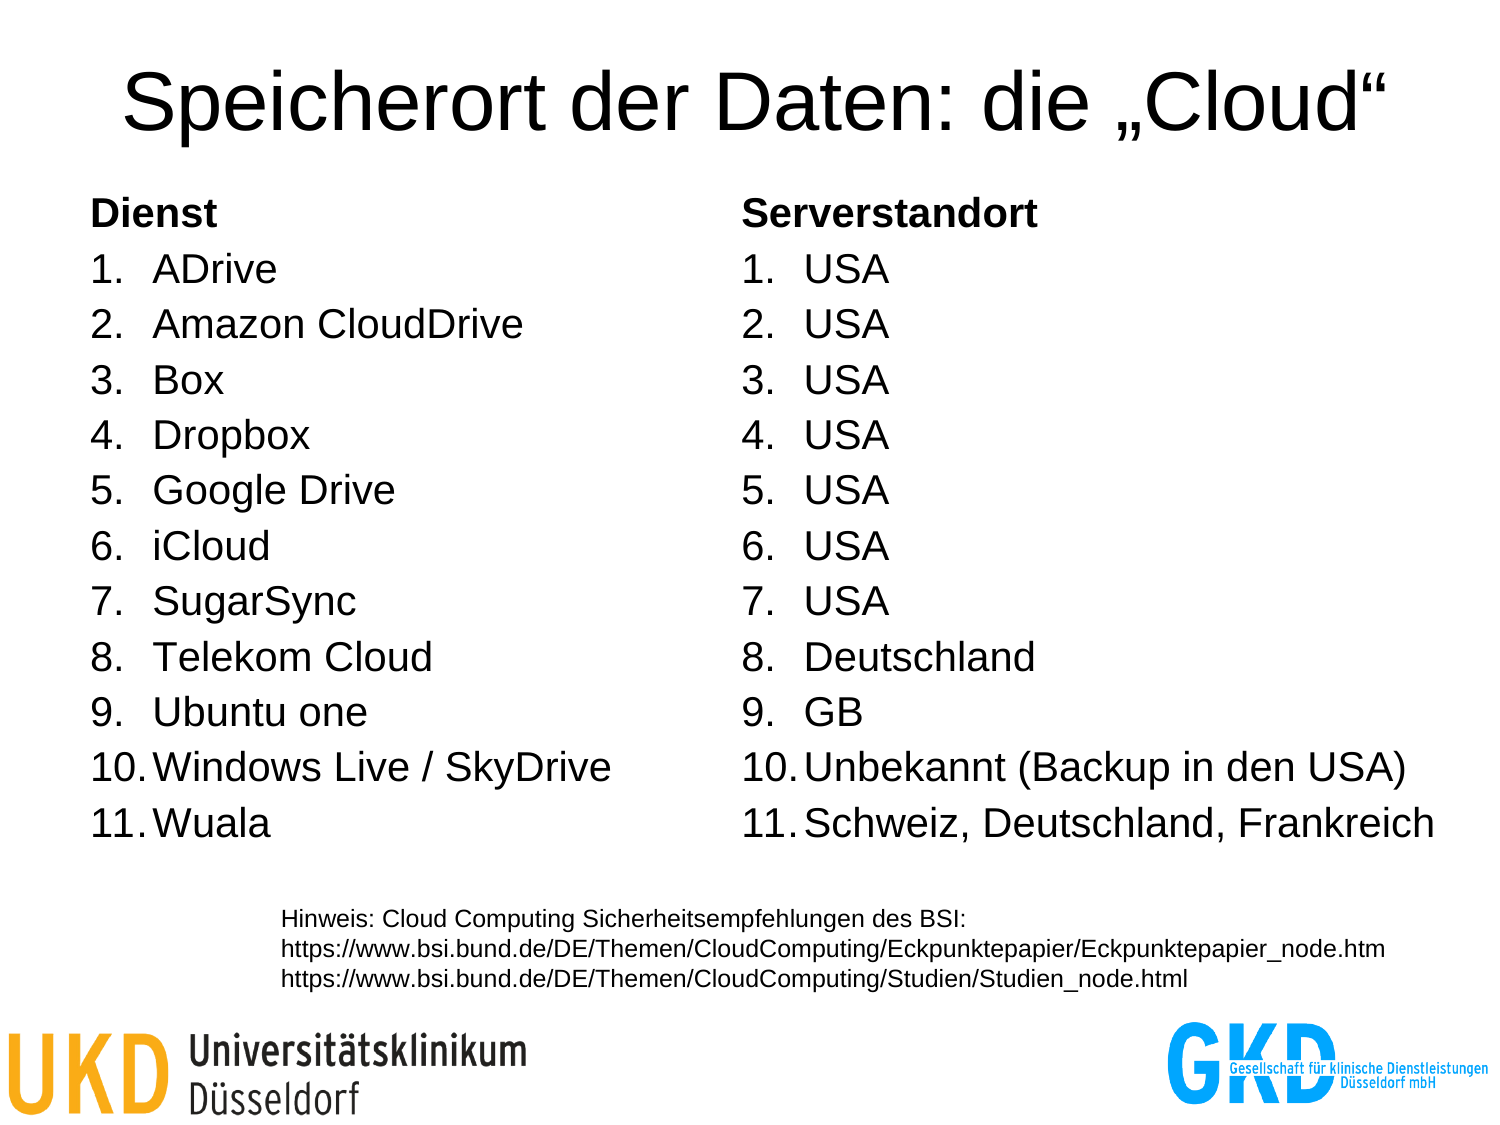

# Speicherort der Daten: die „Cloud“
Dienst
ADrive
Amazon CloudDrive
Box
Dropbox
Google Drive
iCloud
SugarSync
Telekom Cloud
Ubuntu one
Windows Live / SkyDrive
Wuala
Serverstandort
USA
USA
USA
USA
USA
USA
USA
Deutschland
GB
Unbekannt (Backup in den USA)
Schweiz, Deutschland, Frankreich
Hinweis: Cloud Computing Sicherheitsempfehlungen des BSI:
https://www.bsi.bund.de/DE/Themen/CloudComputing/Eckpunktepapier/Eckpunktepapier_node.htm
https://www.bsi.bund.de/DE/Themen/CloudComputing/Studien/Studien_node.html